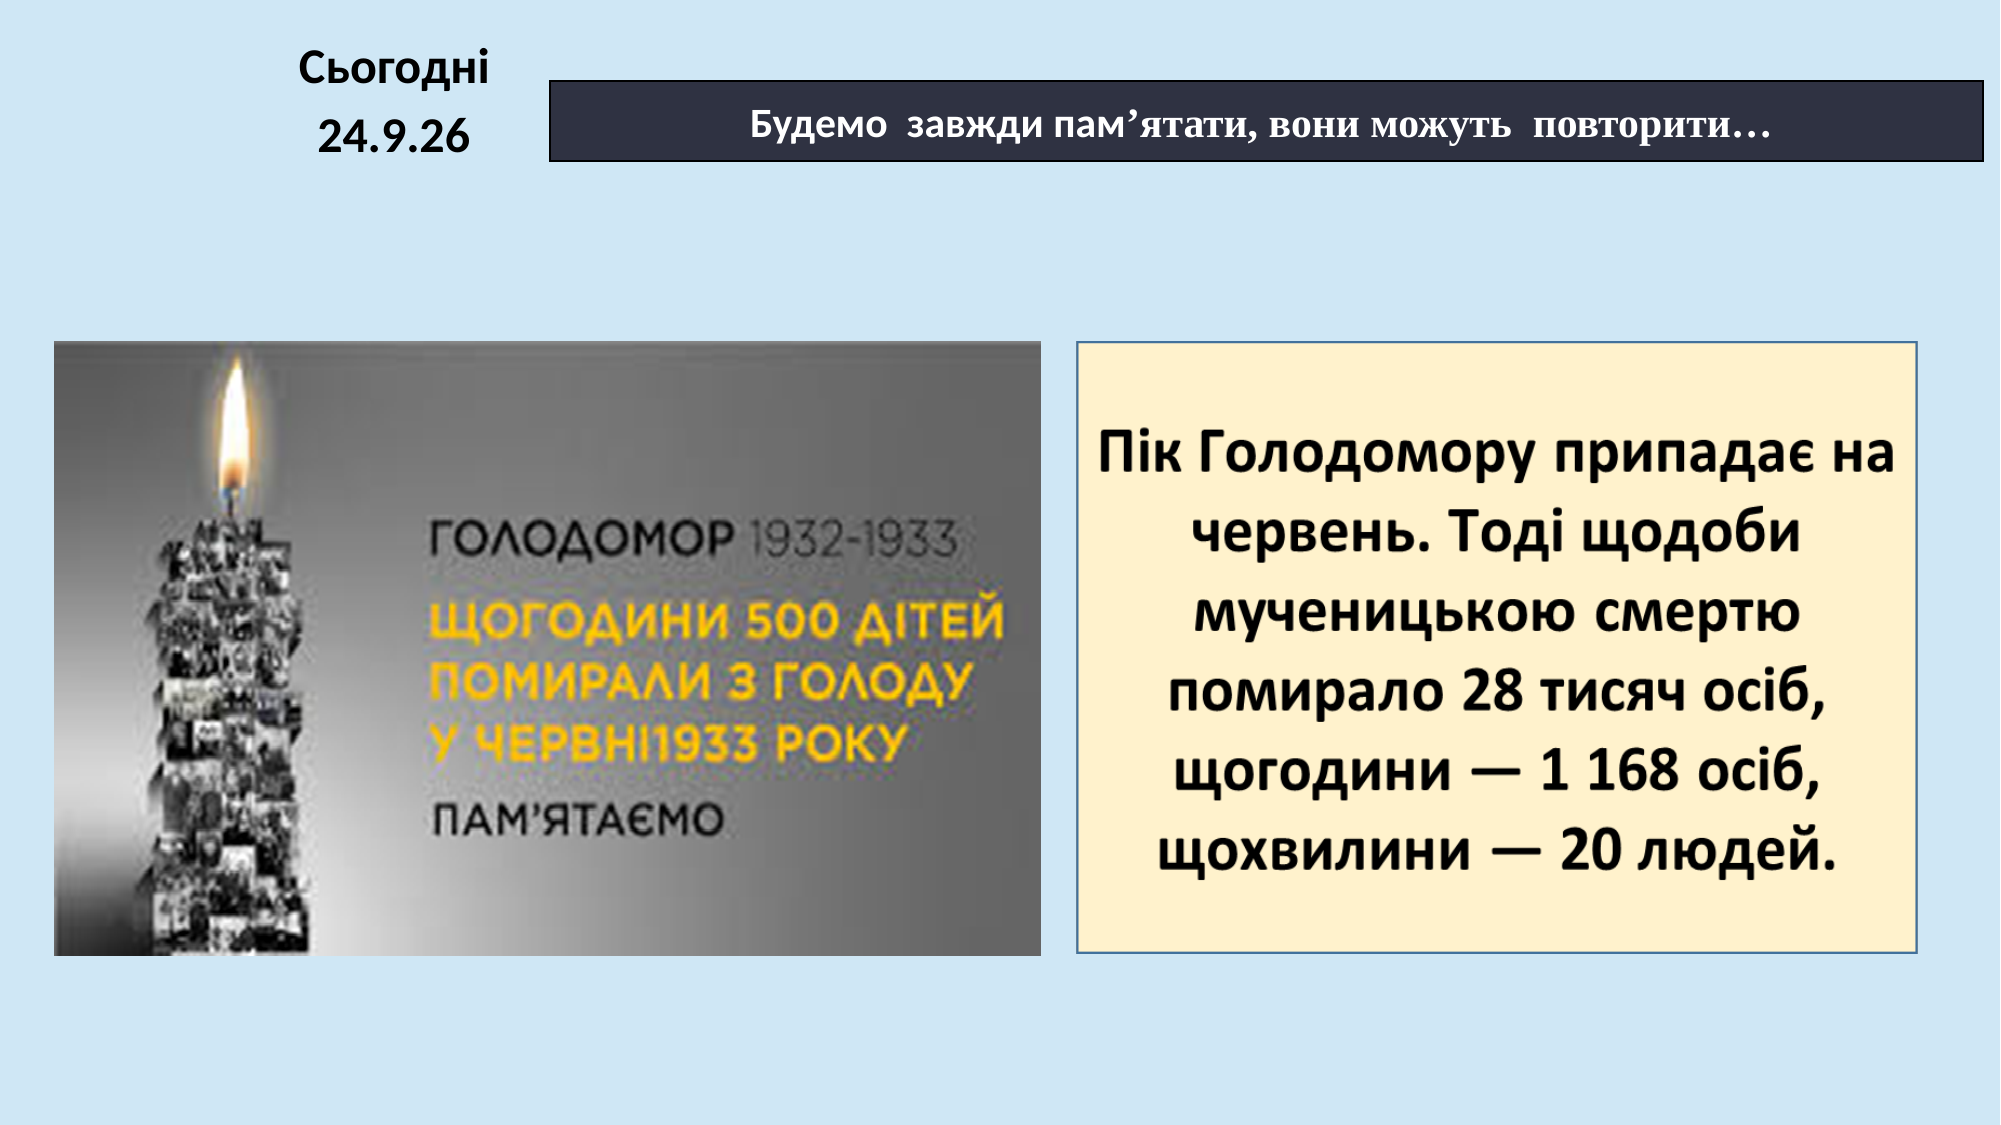

Сьогодні
Будемо завжди пам’ятати, вони можуть повторити…